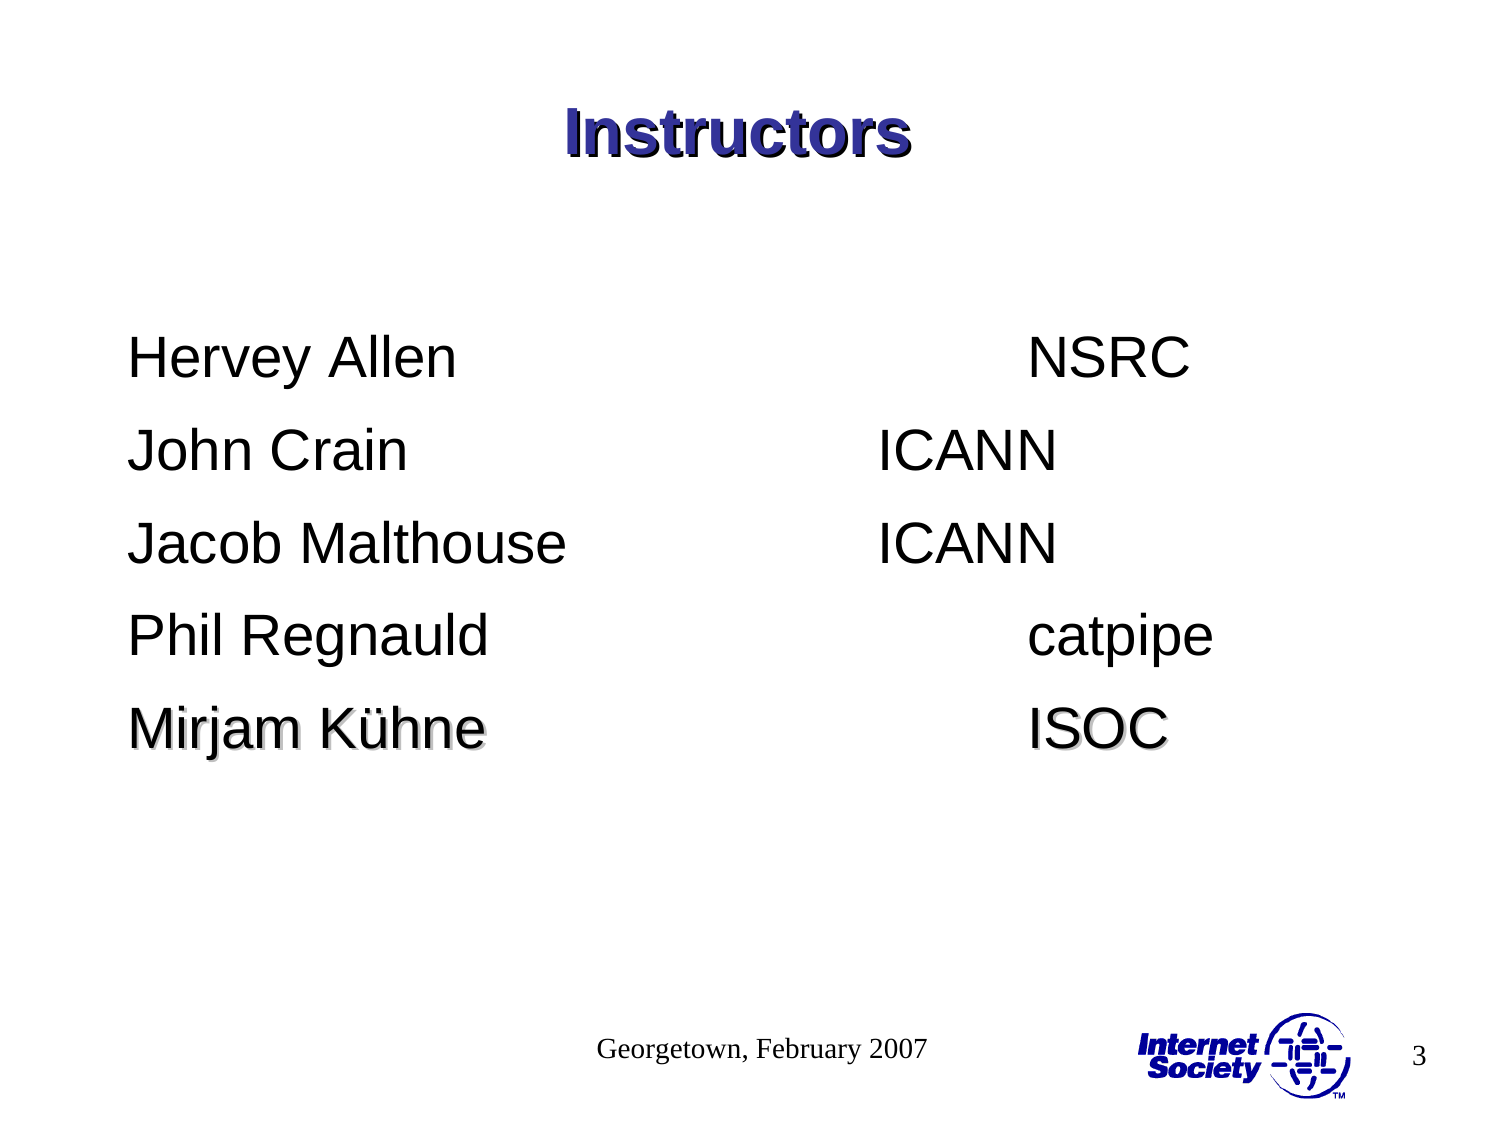

# Instructors
Hervey Allen				NSRC
John Crain				ICANN
Jacob Malthouse			ICANN
Phil Regnauld				catpipe
Mirjam Kühne 				ISOC